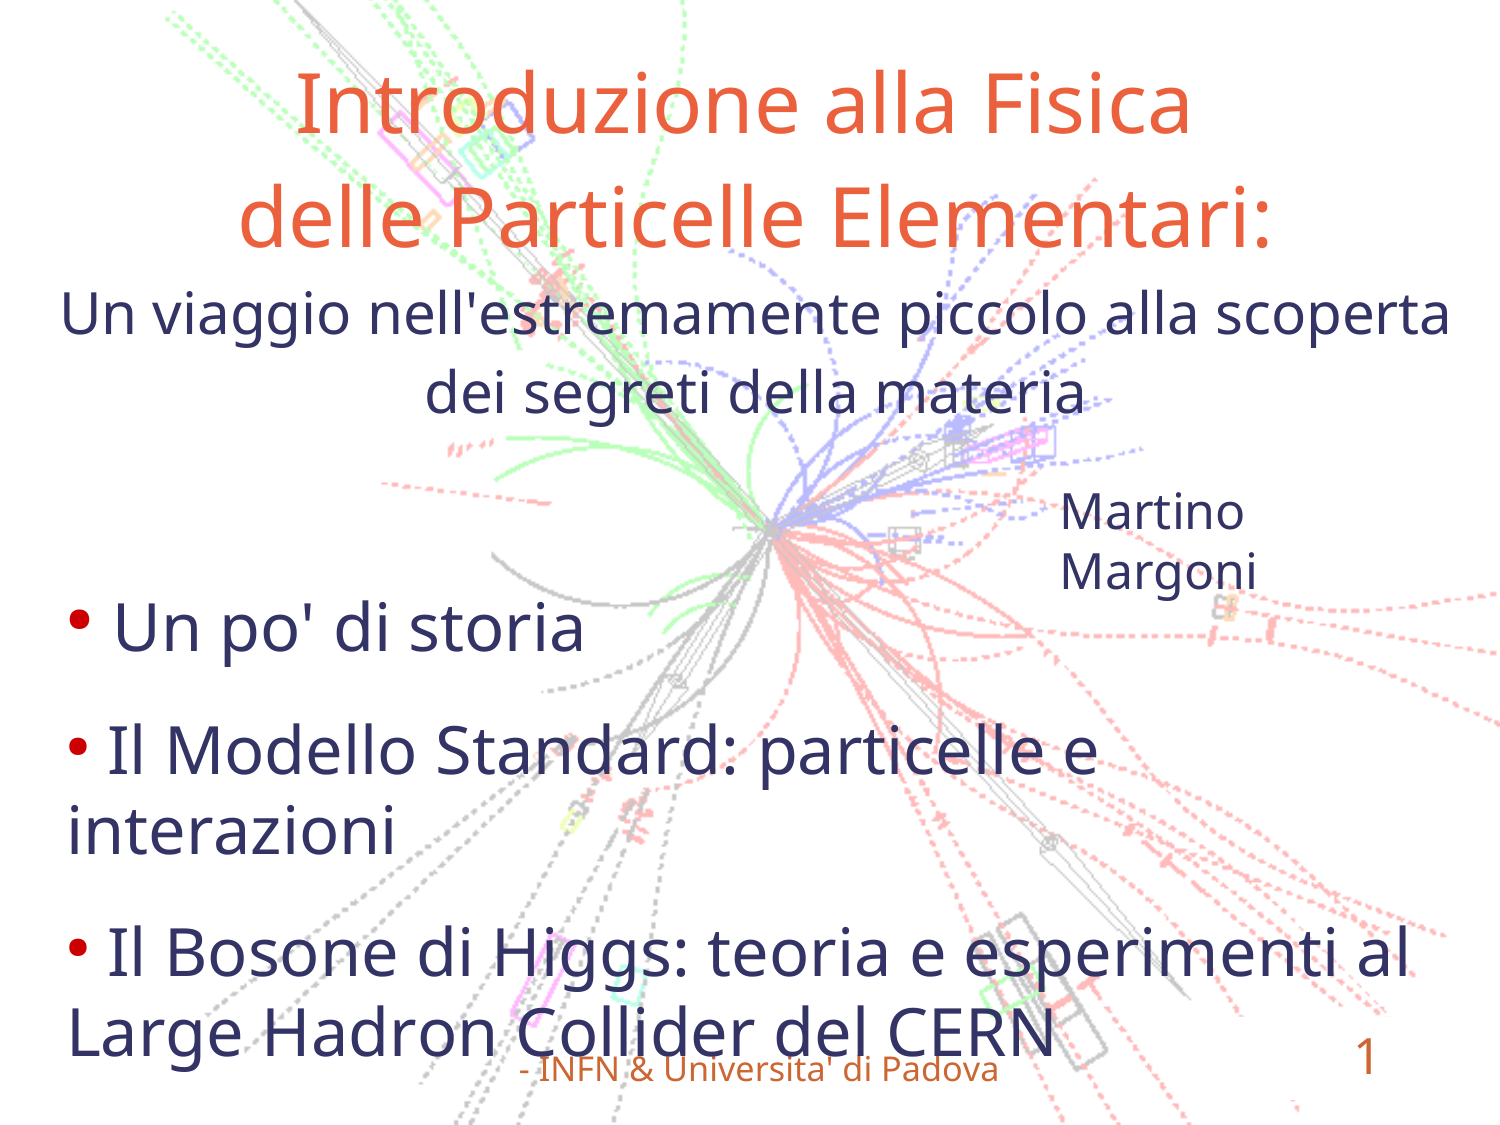

# Introduzione alla Fisica delle Particelle Elementari: Un viaggio nell'estremamente piccolo alla scoperta dei segreti della materia
Martino Margoni
 Un po' di storia
 Il Modello Standard: particelle e interazioni
 Il Bosone di Higgs: teoria e esperimenti al Large Hadron Collider del CERN